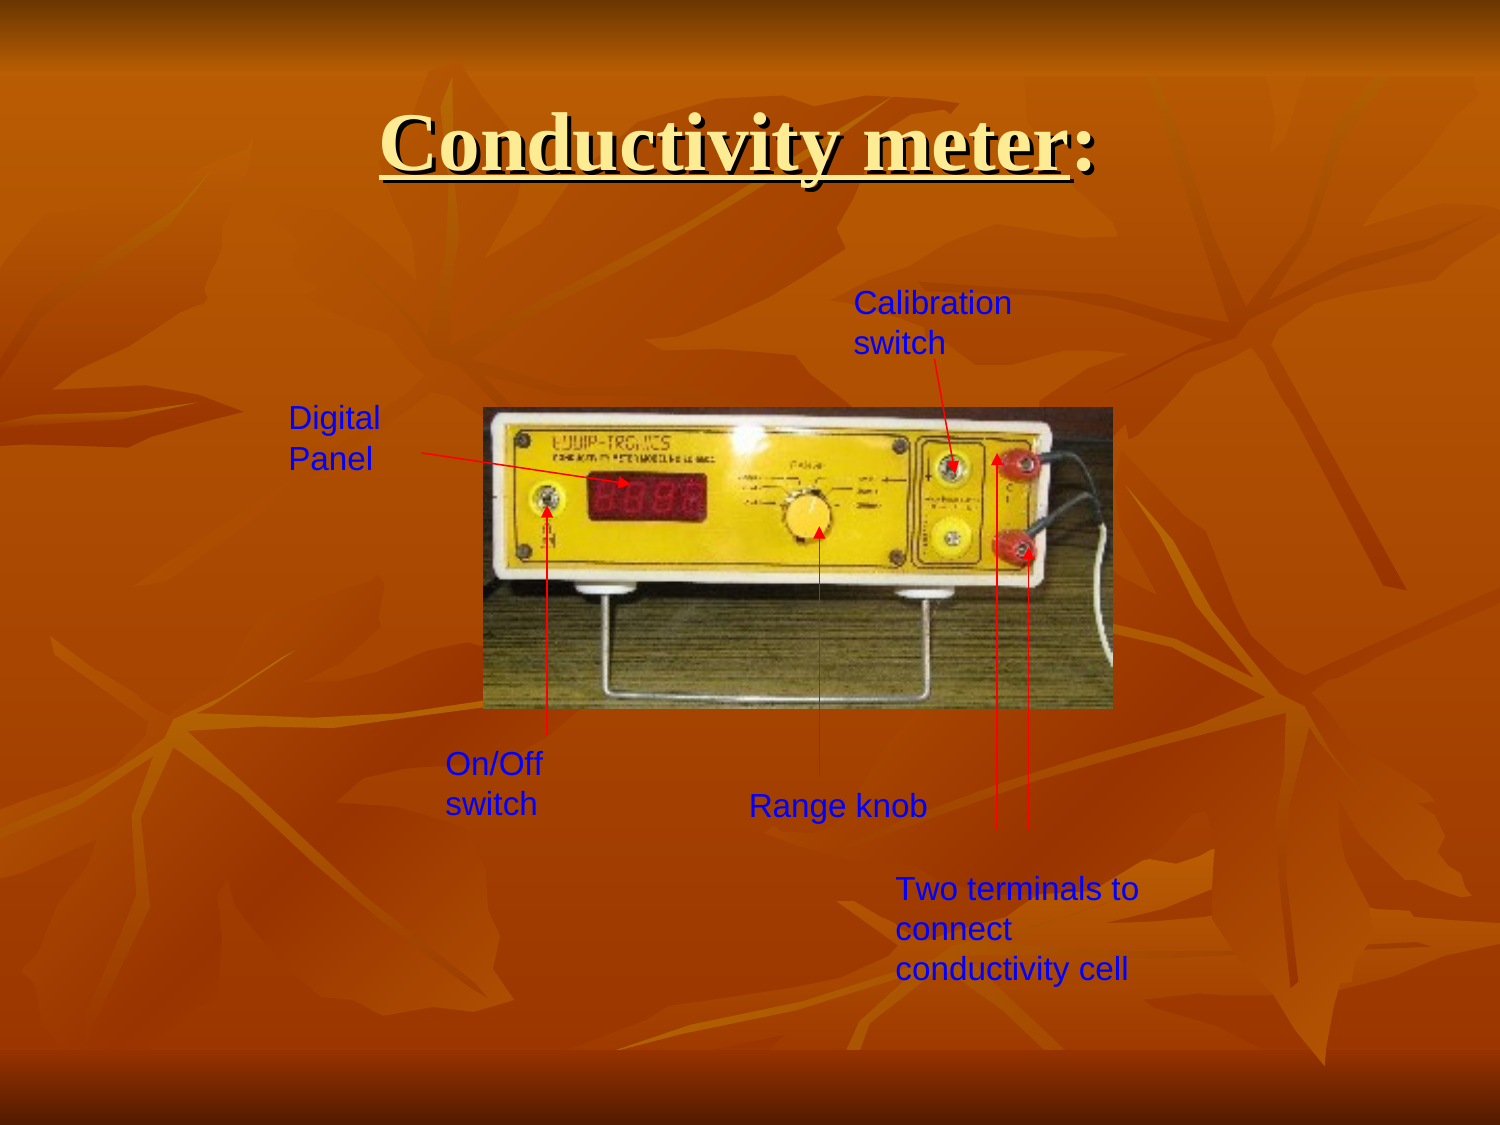

# Conductivity meter:
Calibration switch
Digital Panel
On/Off switch
Range knob
Two terminals to connect conductivity cell